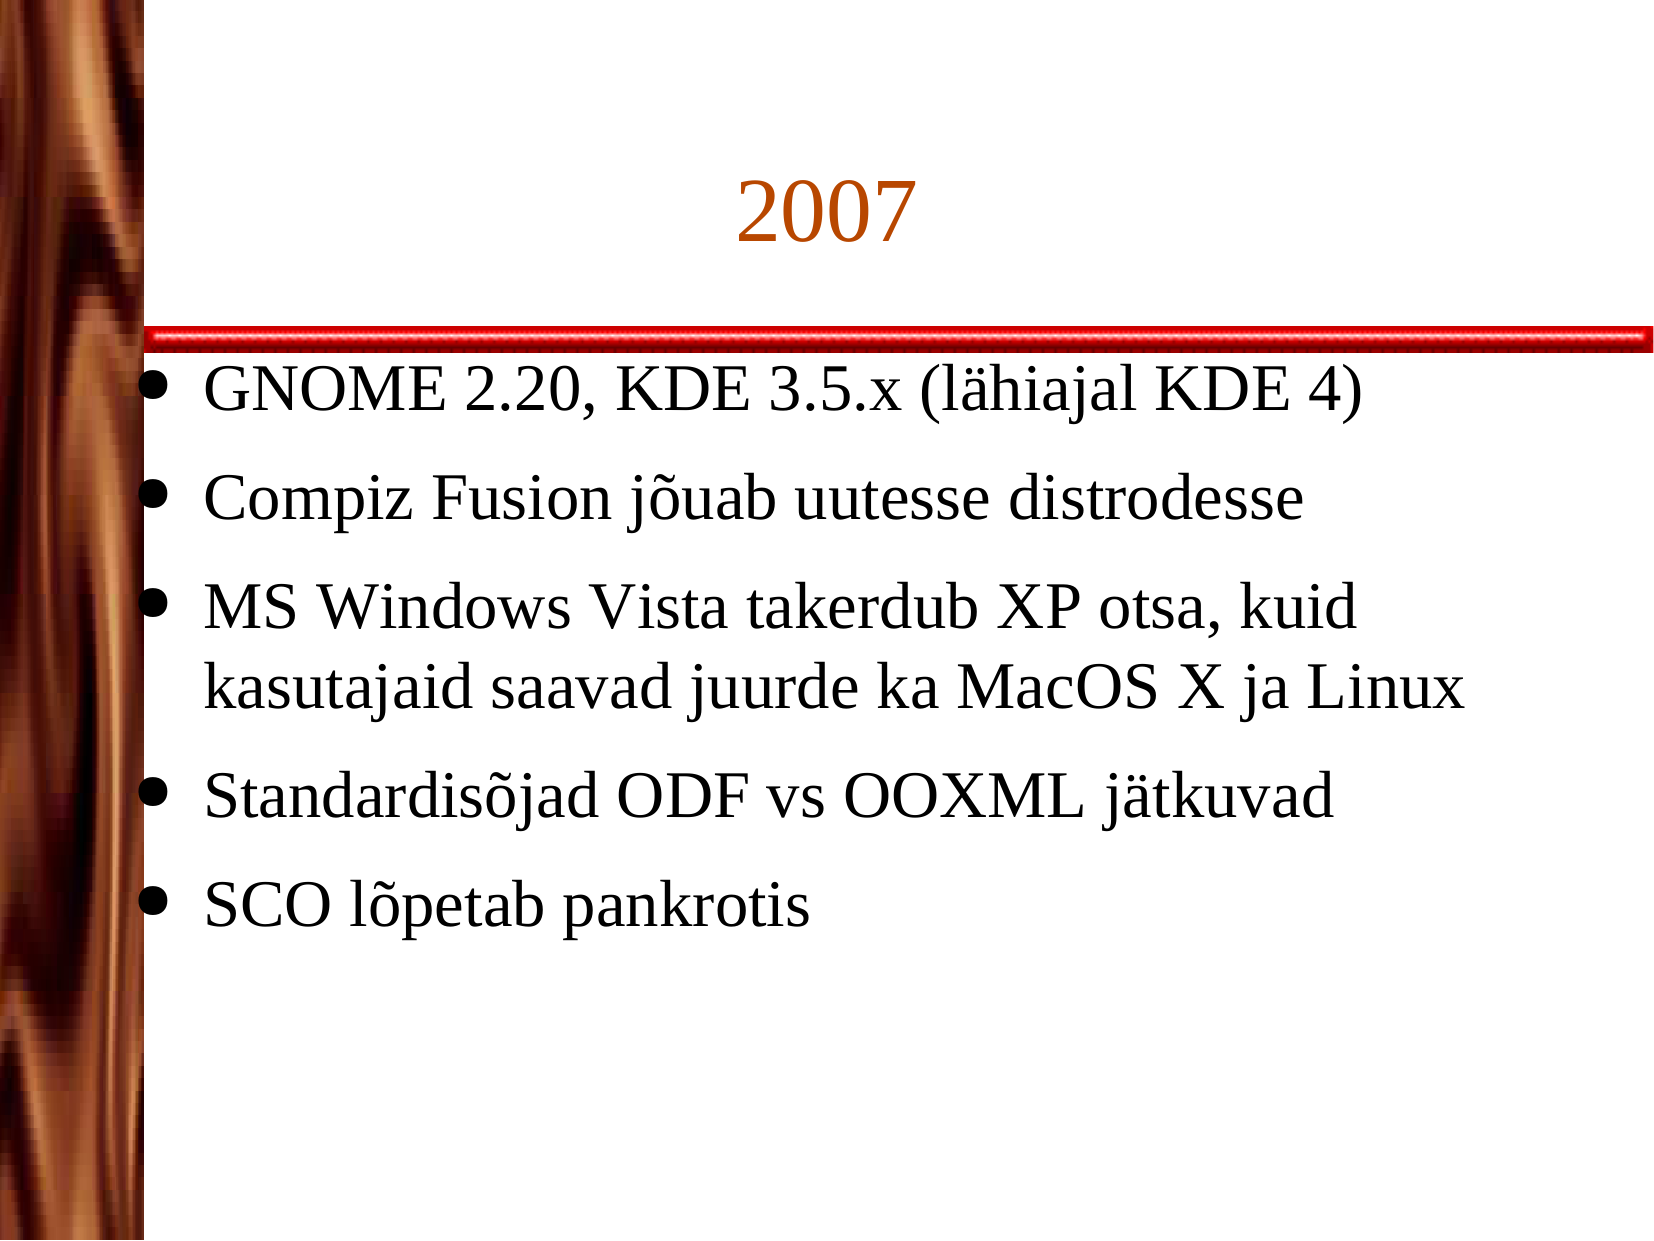

# 2007
GNOME 2.20, KDE 3.5.x (lähiajal KDE 4)
Compiz Fusion jõuab uutesse distrodesse
MS Windows Vista takerdub XP otsa, kuid kasutajaid saavad juurde ka MacOS X ja Linux
Standardisõjad ODF vs OOXML jätkuvad
SCO lõpetab pankrotis